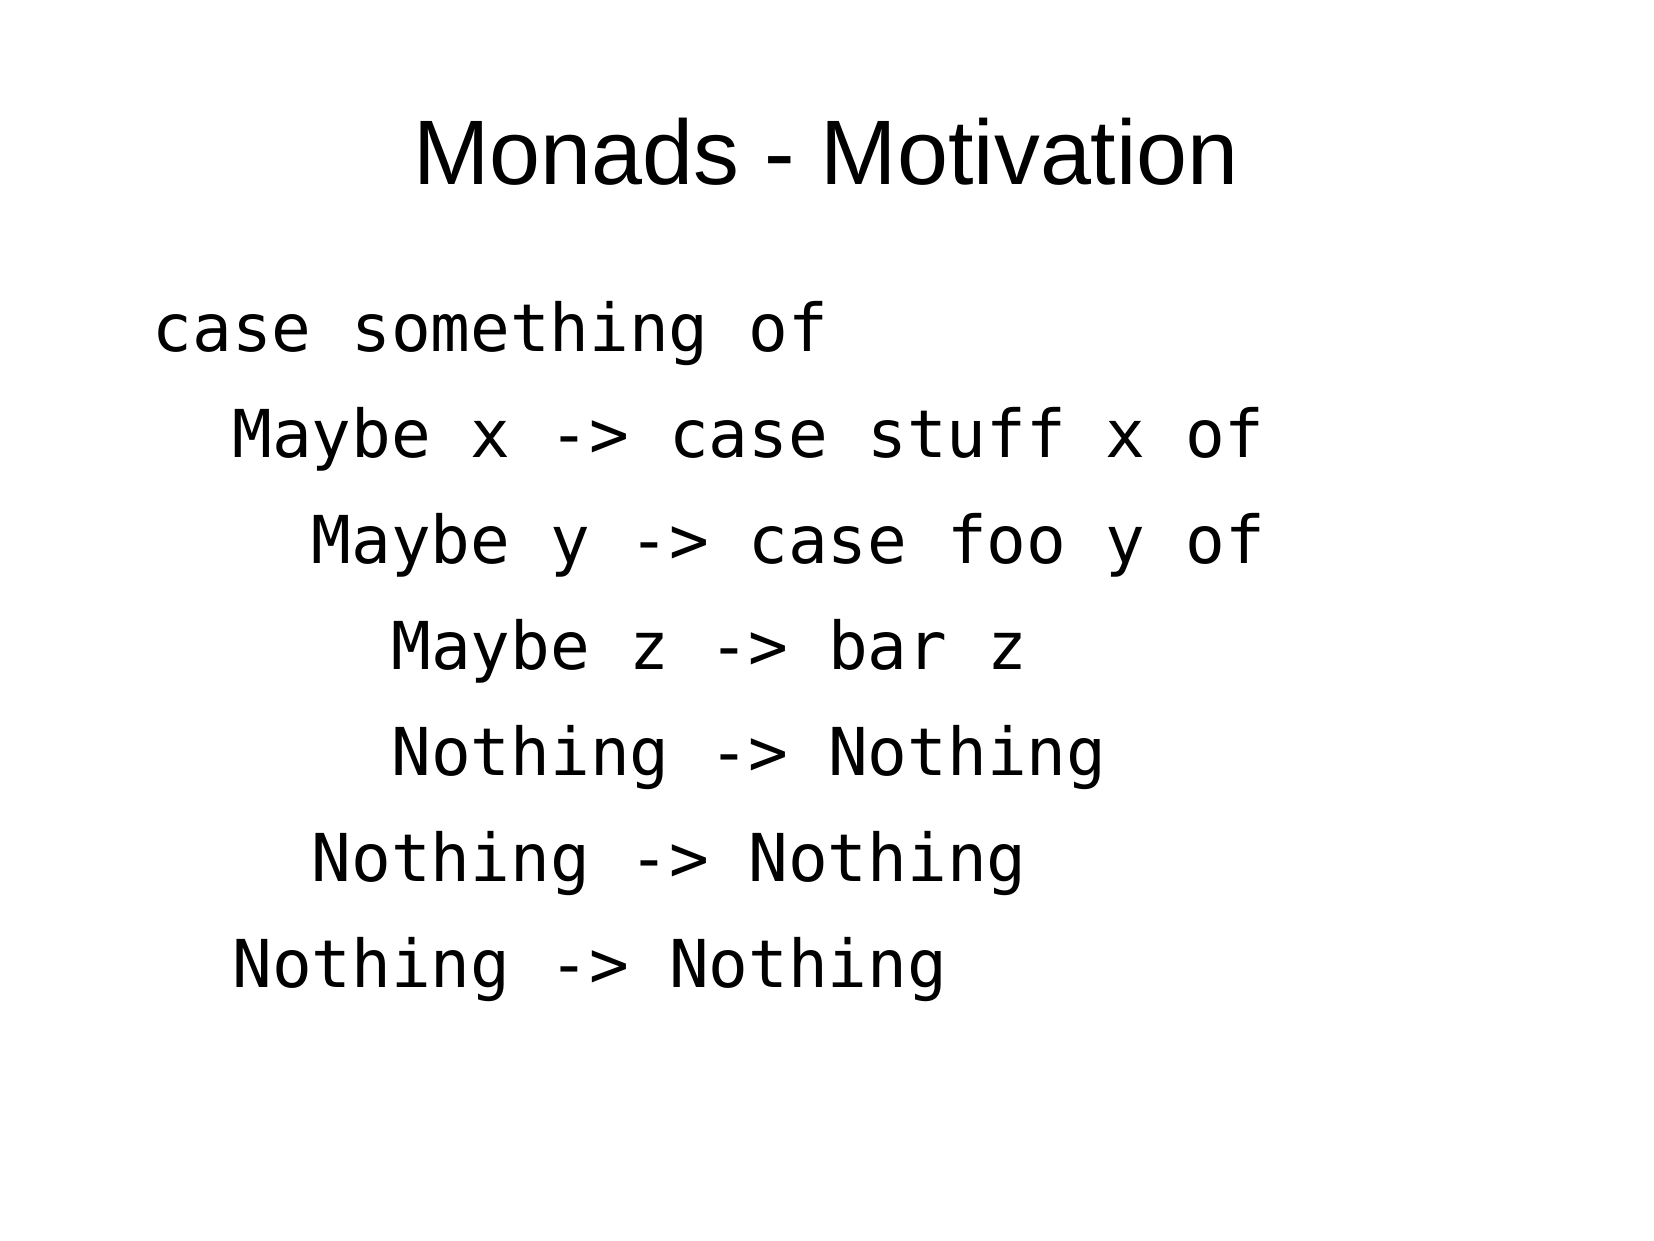

# Monads - Motivation
case something of
 Maybe x -> case stuff x of
 Maybe y -> case foo y of
 Maybe z -> bar z
 Nothing -> Nothing
 Nothing -> Nothing
 Nothing -> Nothing